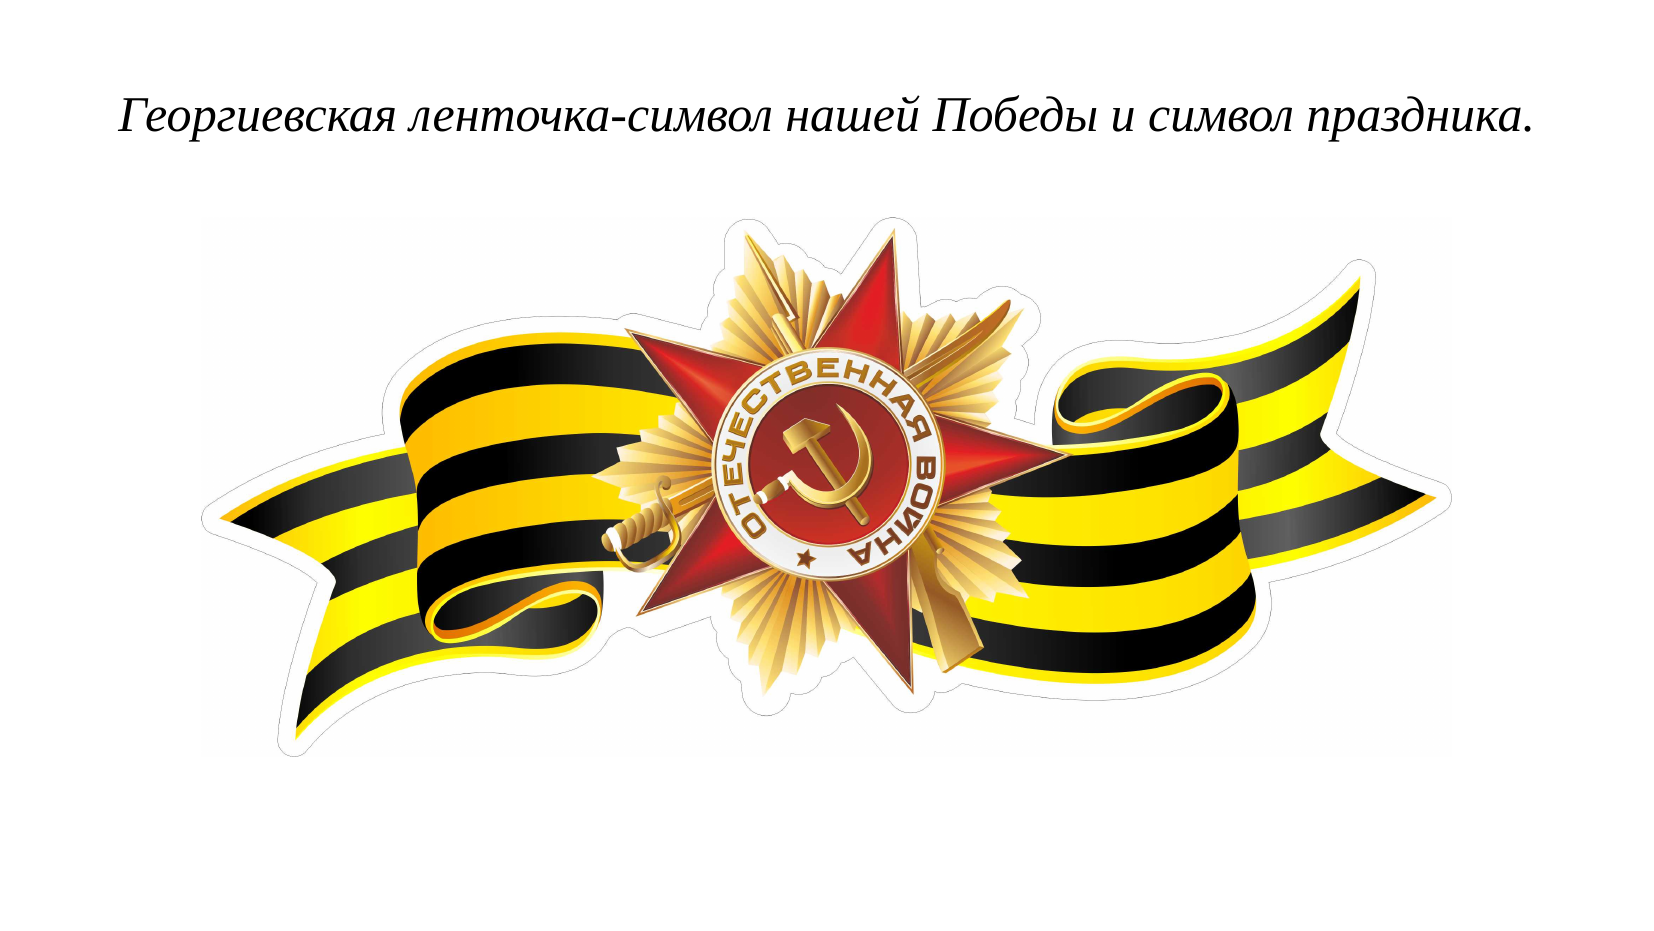

# Георгиевская ленточка-символ нашей Победы и символ праздника.